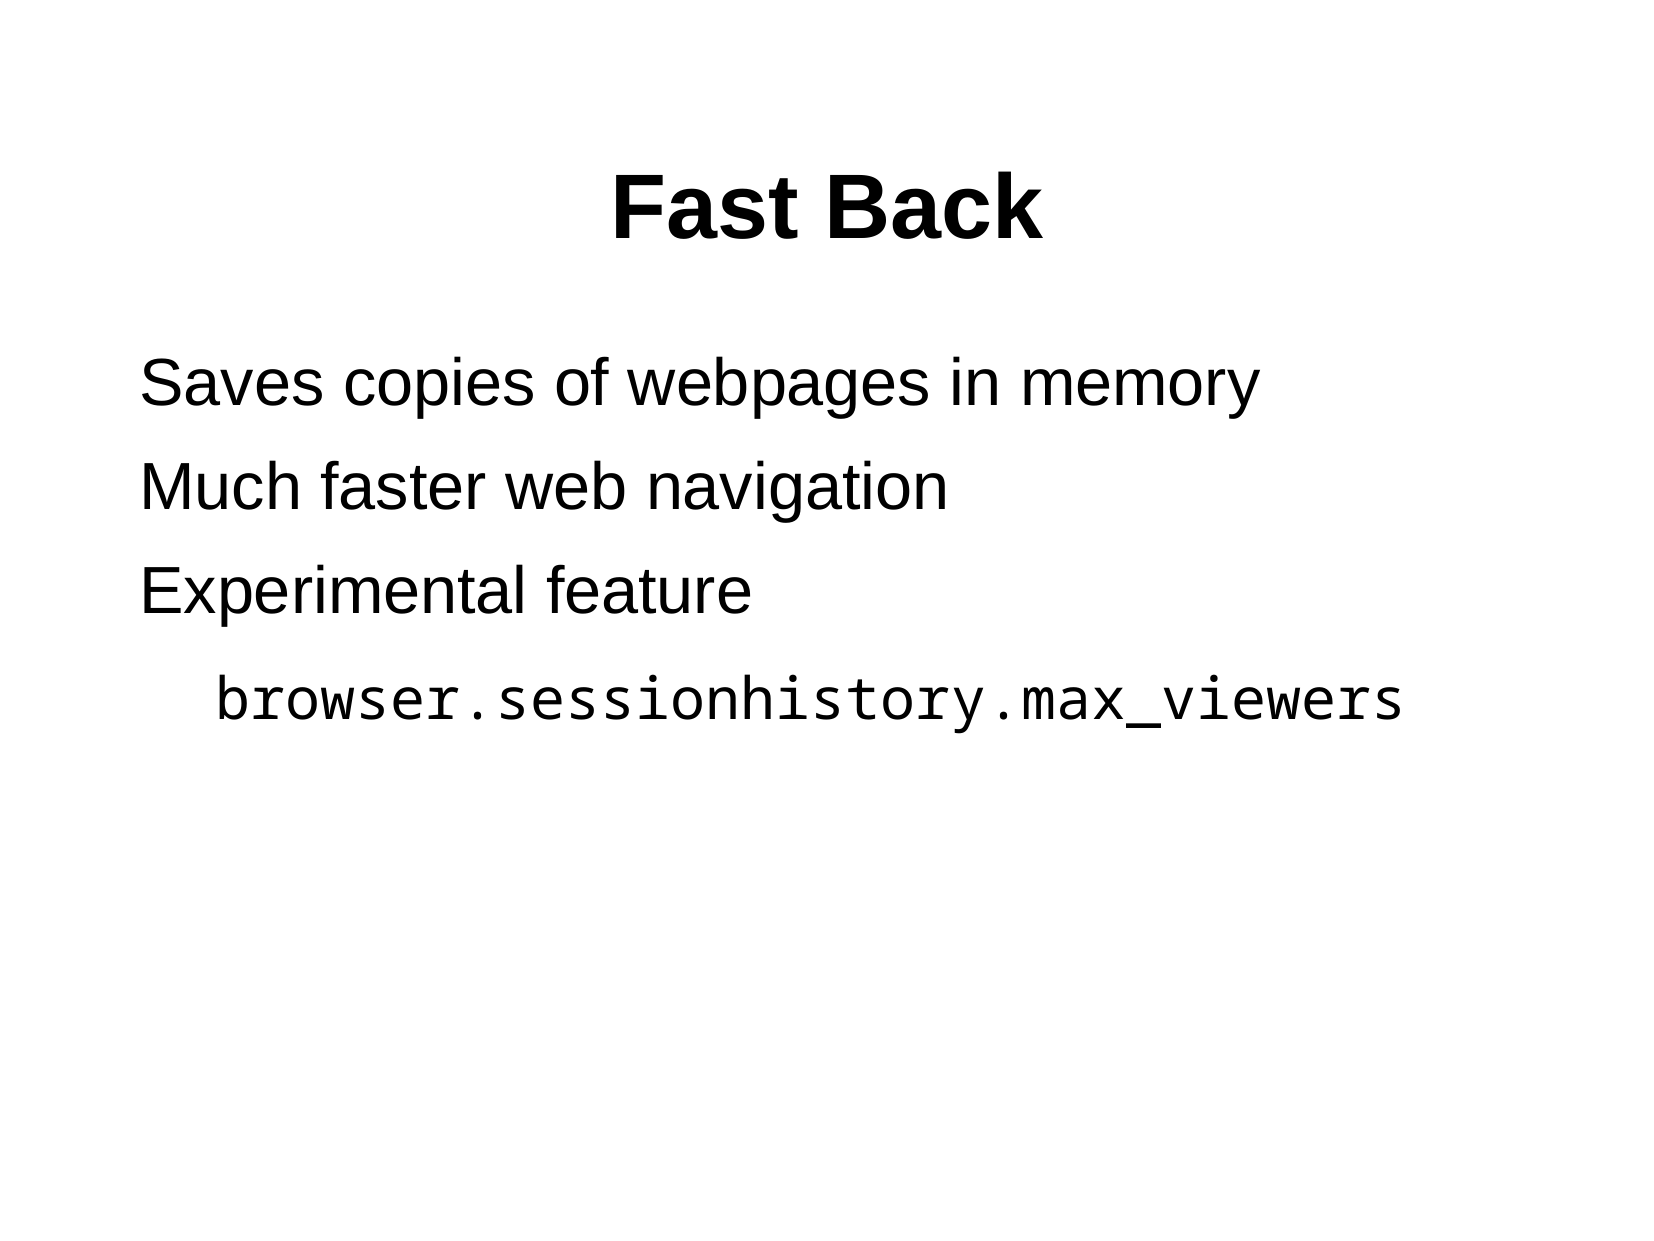

# Fast Back
Saves copies of webpages in memory
Much faster web navigation
Experimental feature
browser.sessionhistory.max_viewers